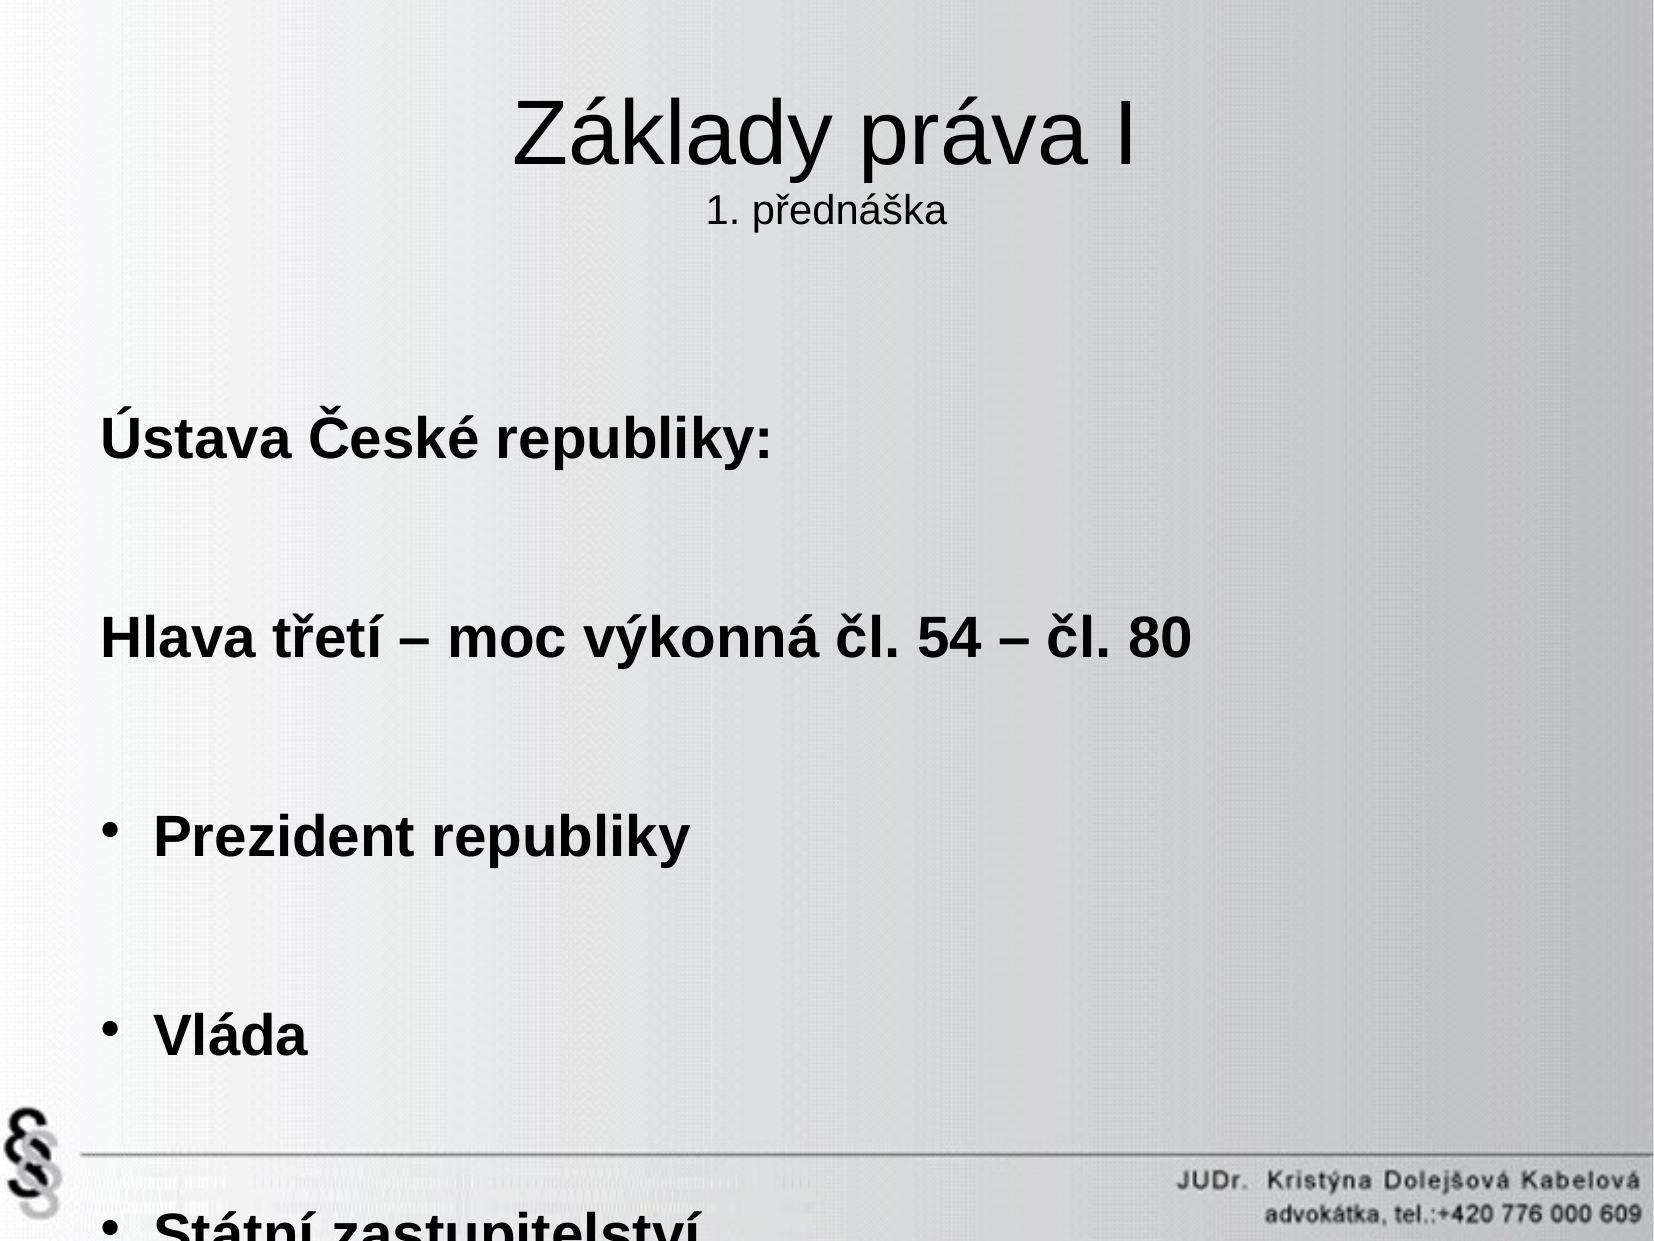

Základy práva I
1. přednáška
Ústava České republiky:
Hlava třetí – moc výkonná čl. 54 – čl. 80
Prezident republiky
Vláda
Státní zastupitelství